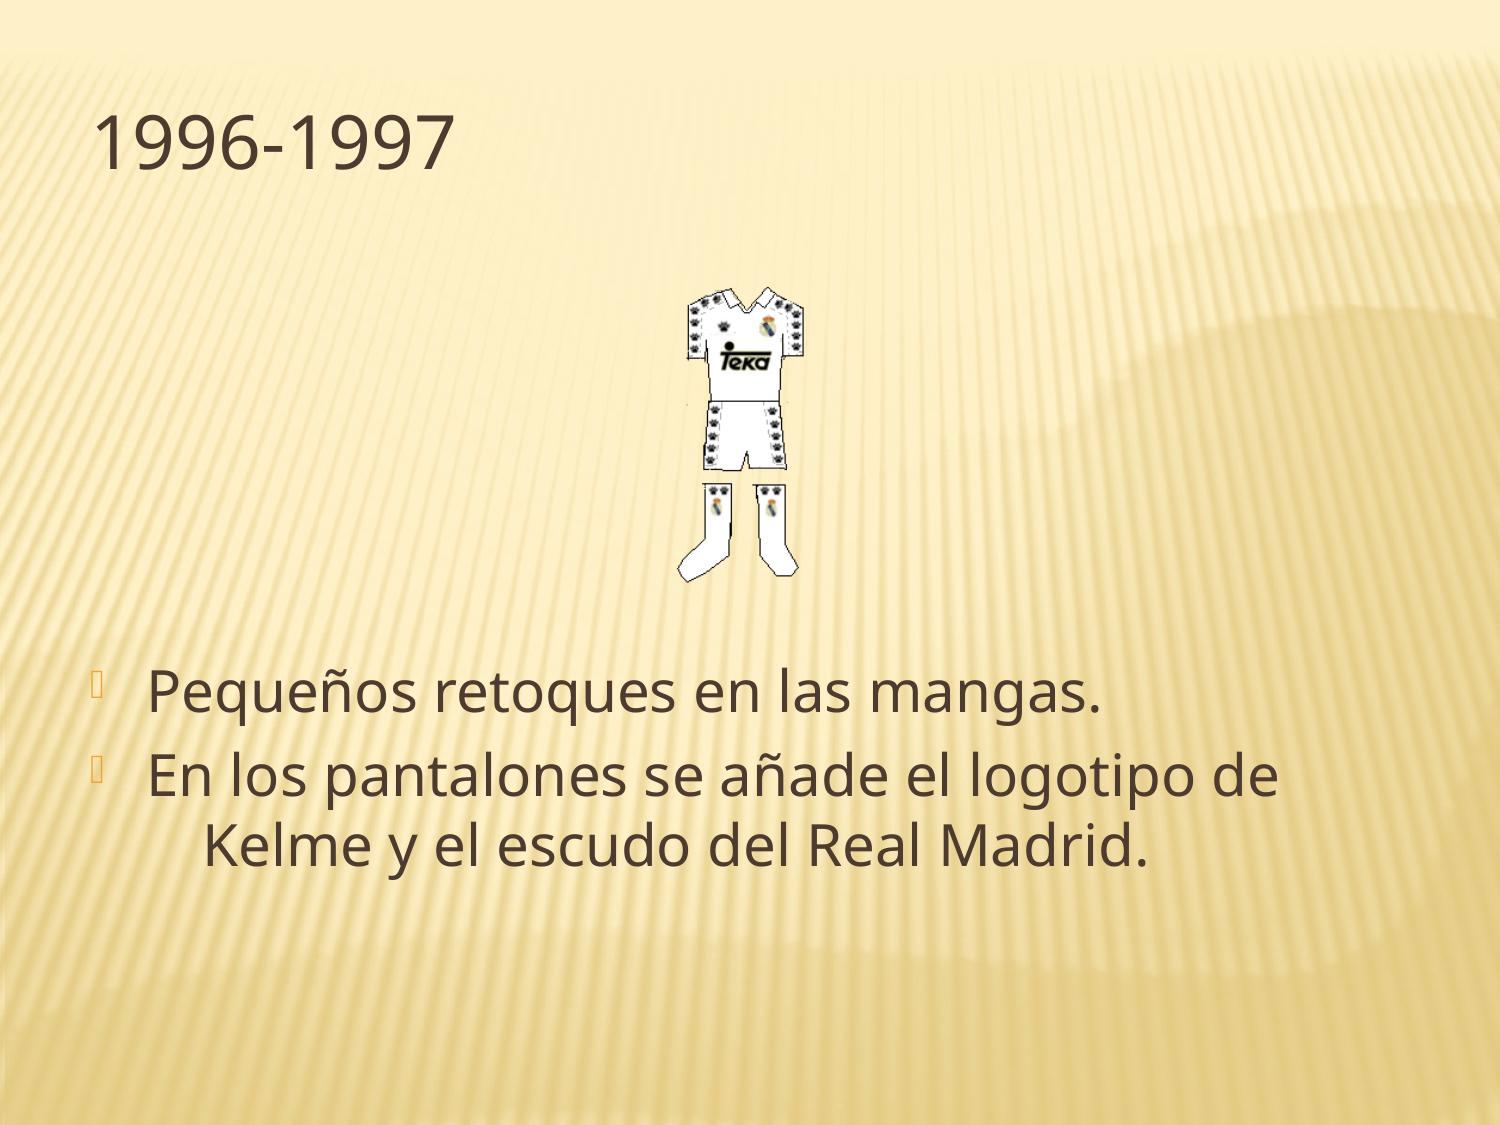

# 1996-1997
Pequeños retoques en las mangas.
En los pantalones se añade el logotipo de Kelme y el escudo del Real Madrid.